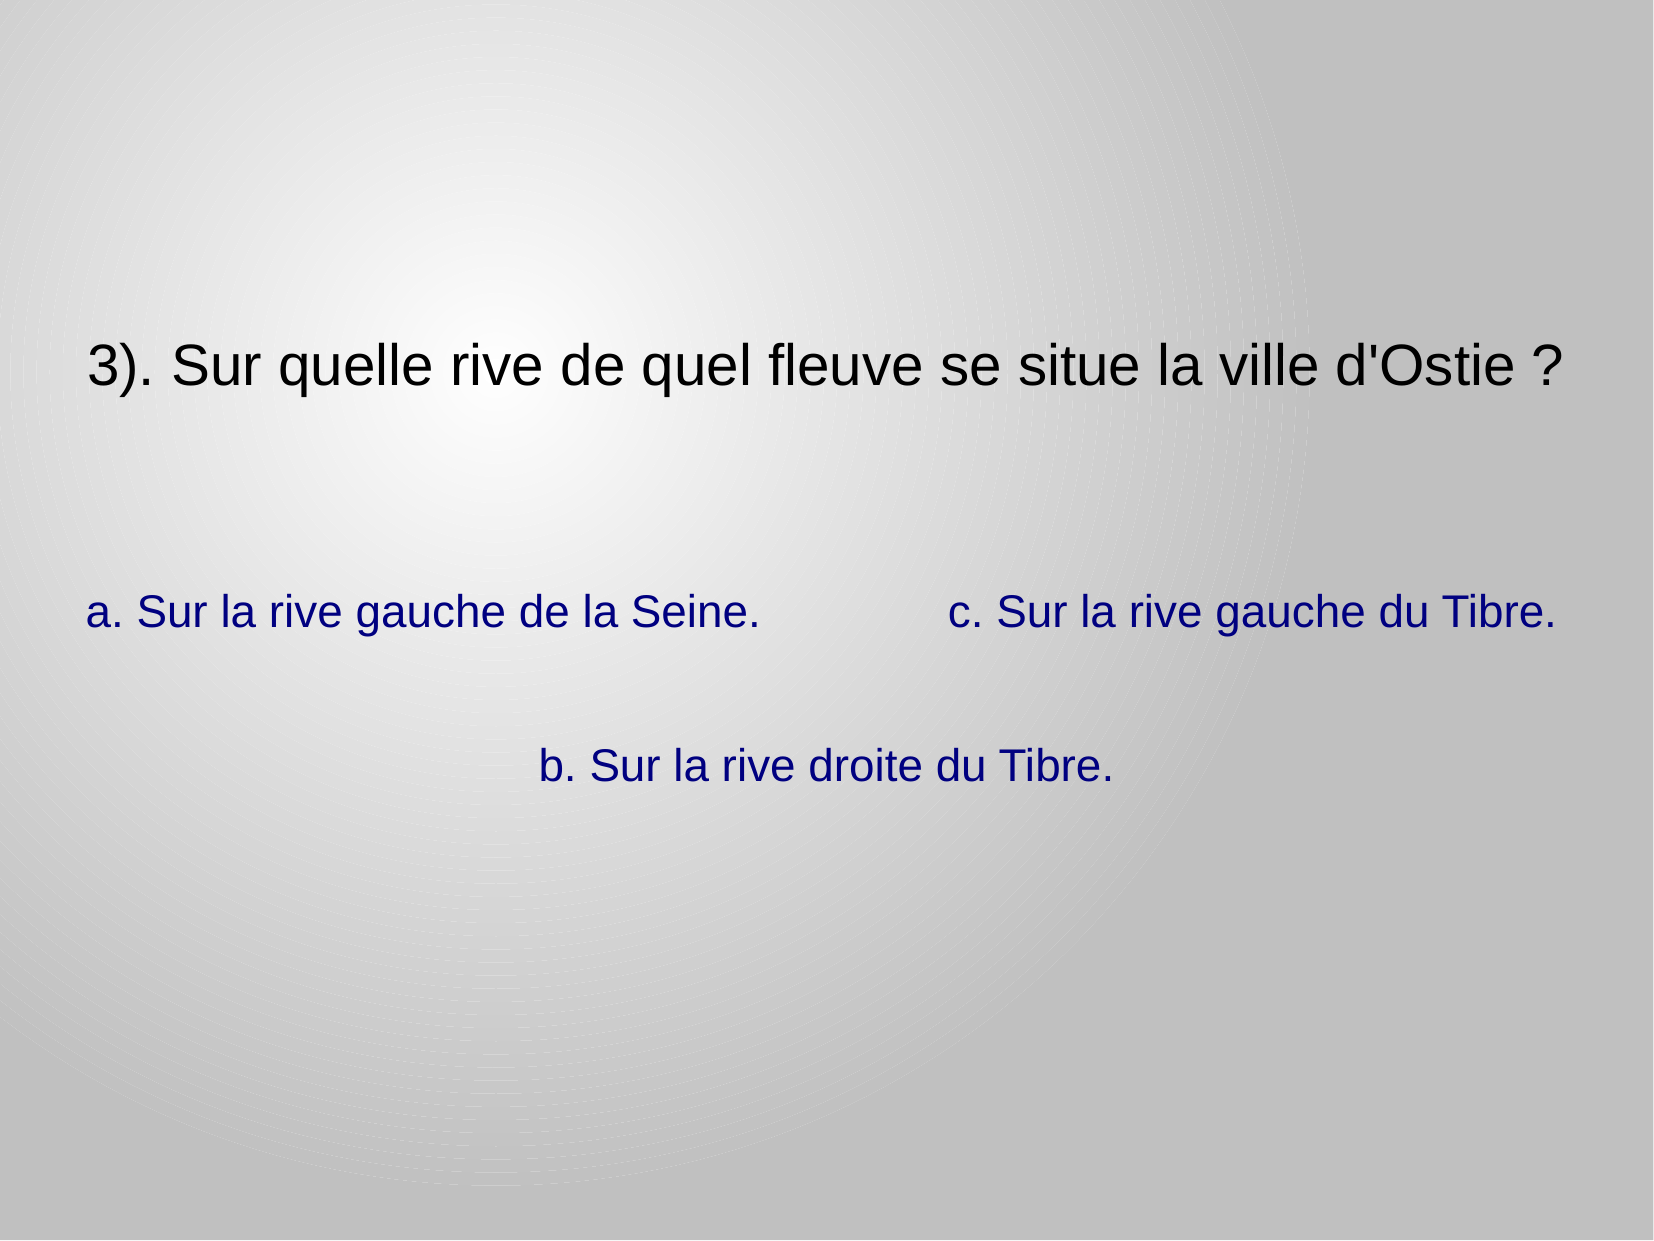

3). Sur quelle rive de quel fleuve se situe la ville d'Ostie ?
a. Sur la rive gauche de la Seine.
c. Sur la rive gauche du Tibre.
b. Sur la rive droite du Tibre.